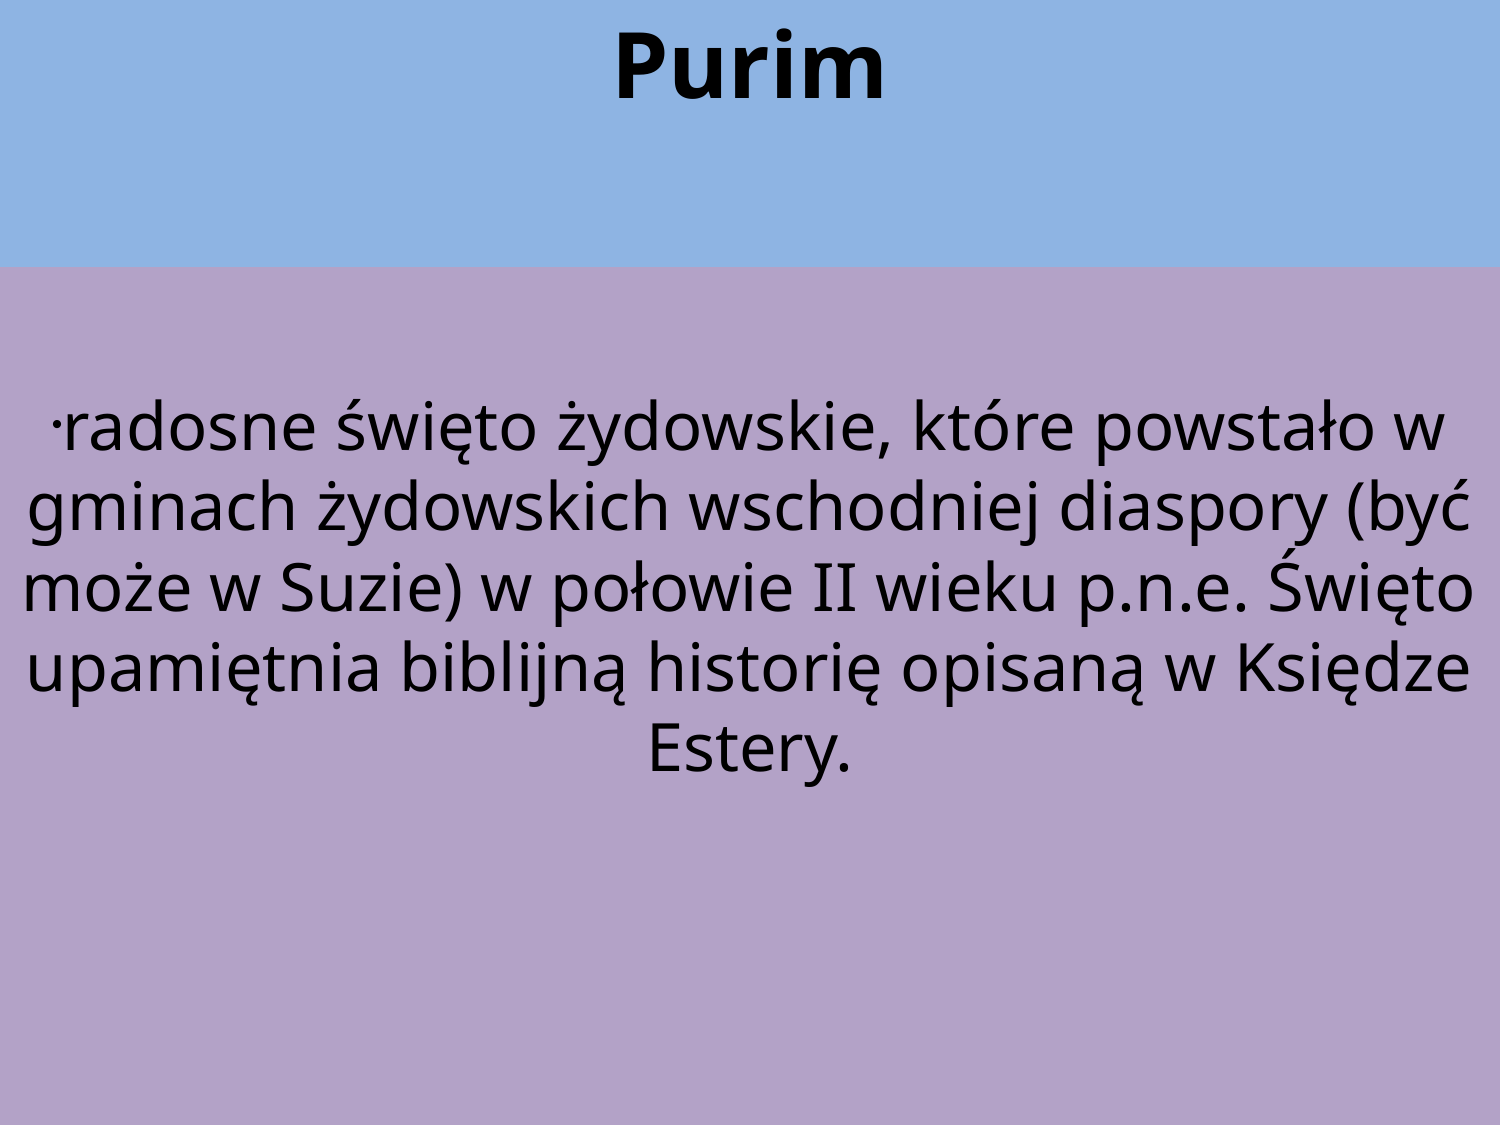

# Purim
radosne święto żydowskie, które powstało w gminach żydowskich wschodniej diaspory (być może w Suzie) w połowie II wieku p.n.e. Święto upamiętnia biblijną historię opisaną w Księdze Estery.